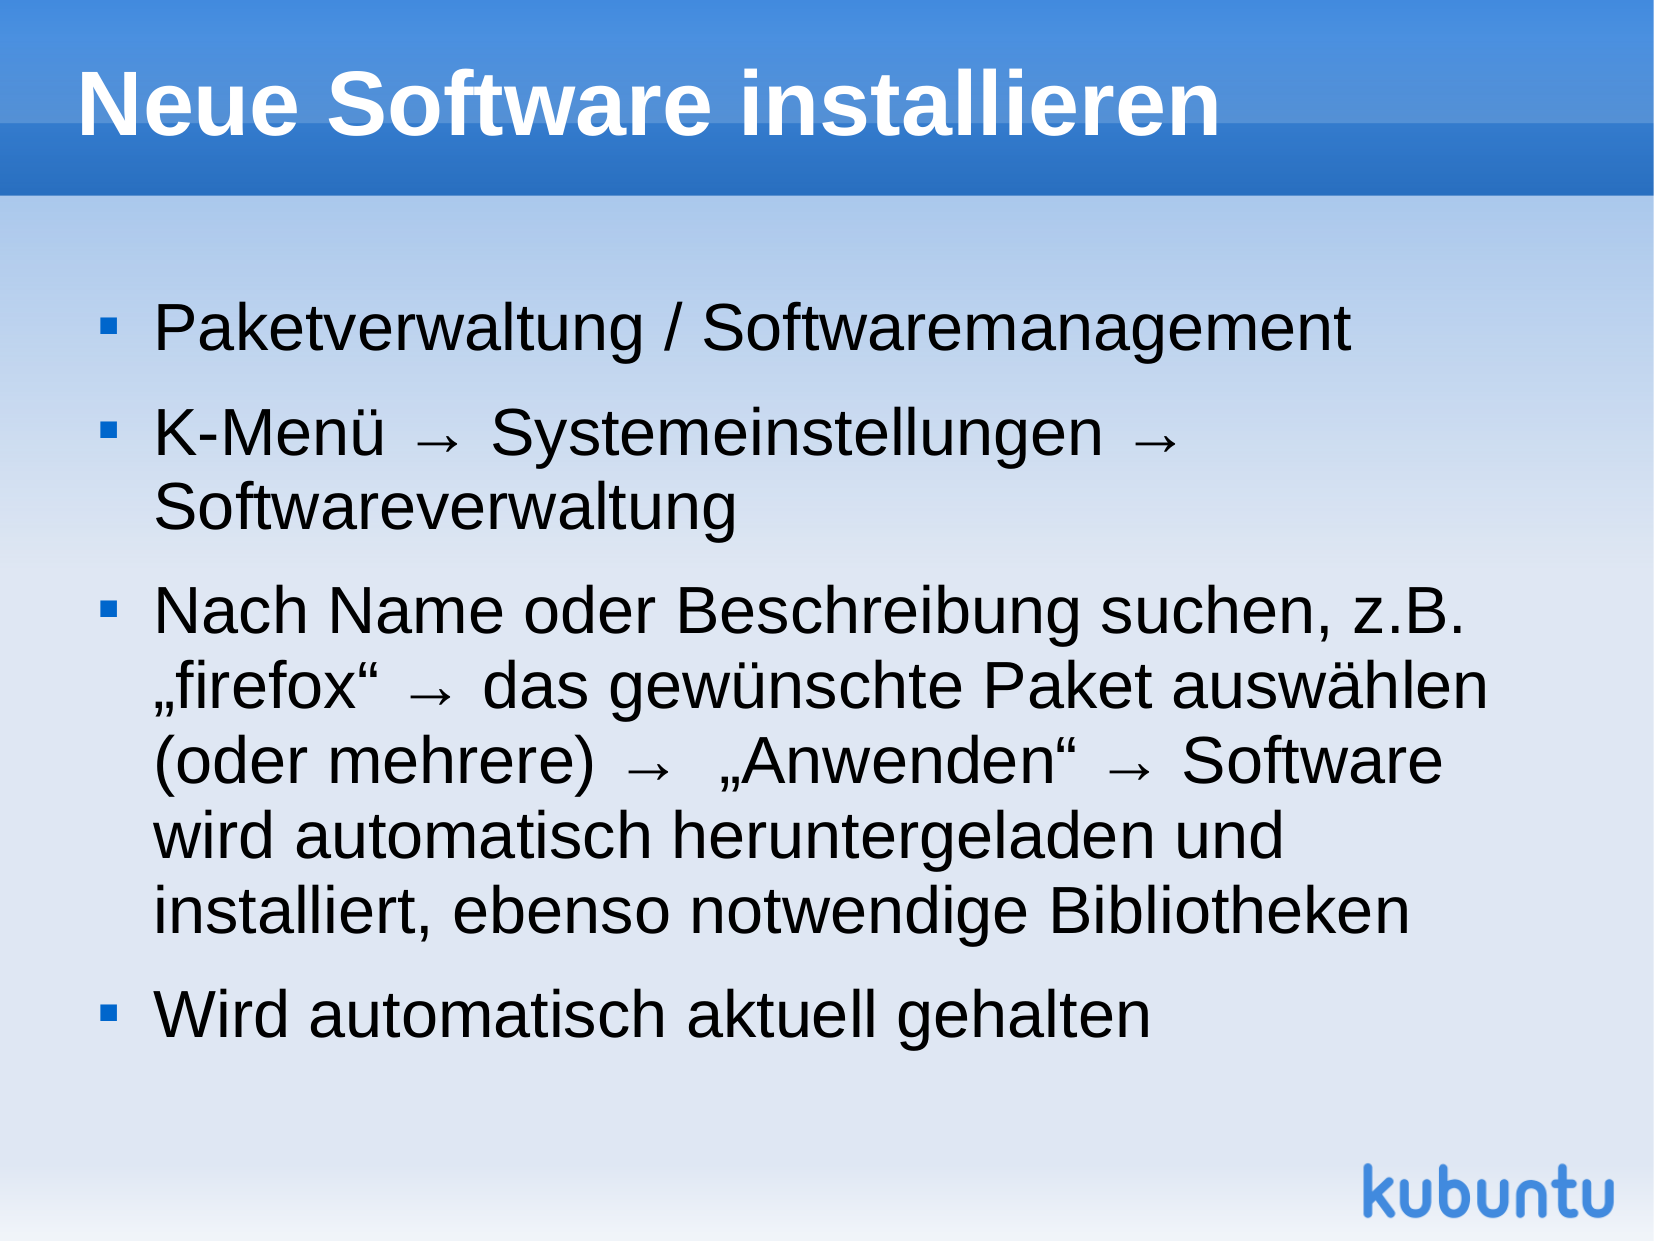

# Neue Software installieren
Paketverwaltung / Softwaremanagement
K-Menü → Systemeinstellungen → Softwareverwaltung
Nach Name oder Beschreibung suchen, z.B. „firefox“ → das gewünschte Paket auswählen (oder mehrere) → „Anwenden“ → Software wird automatisch heruntergeladen und installiert, ebenso notwendige Bibliotheken
Wird automatisch aktuell gehalten